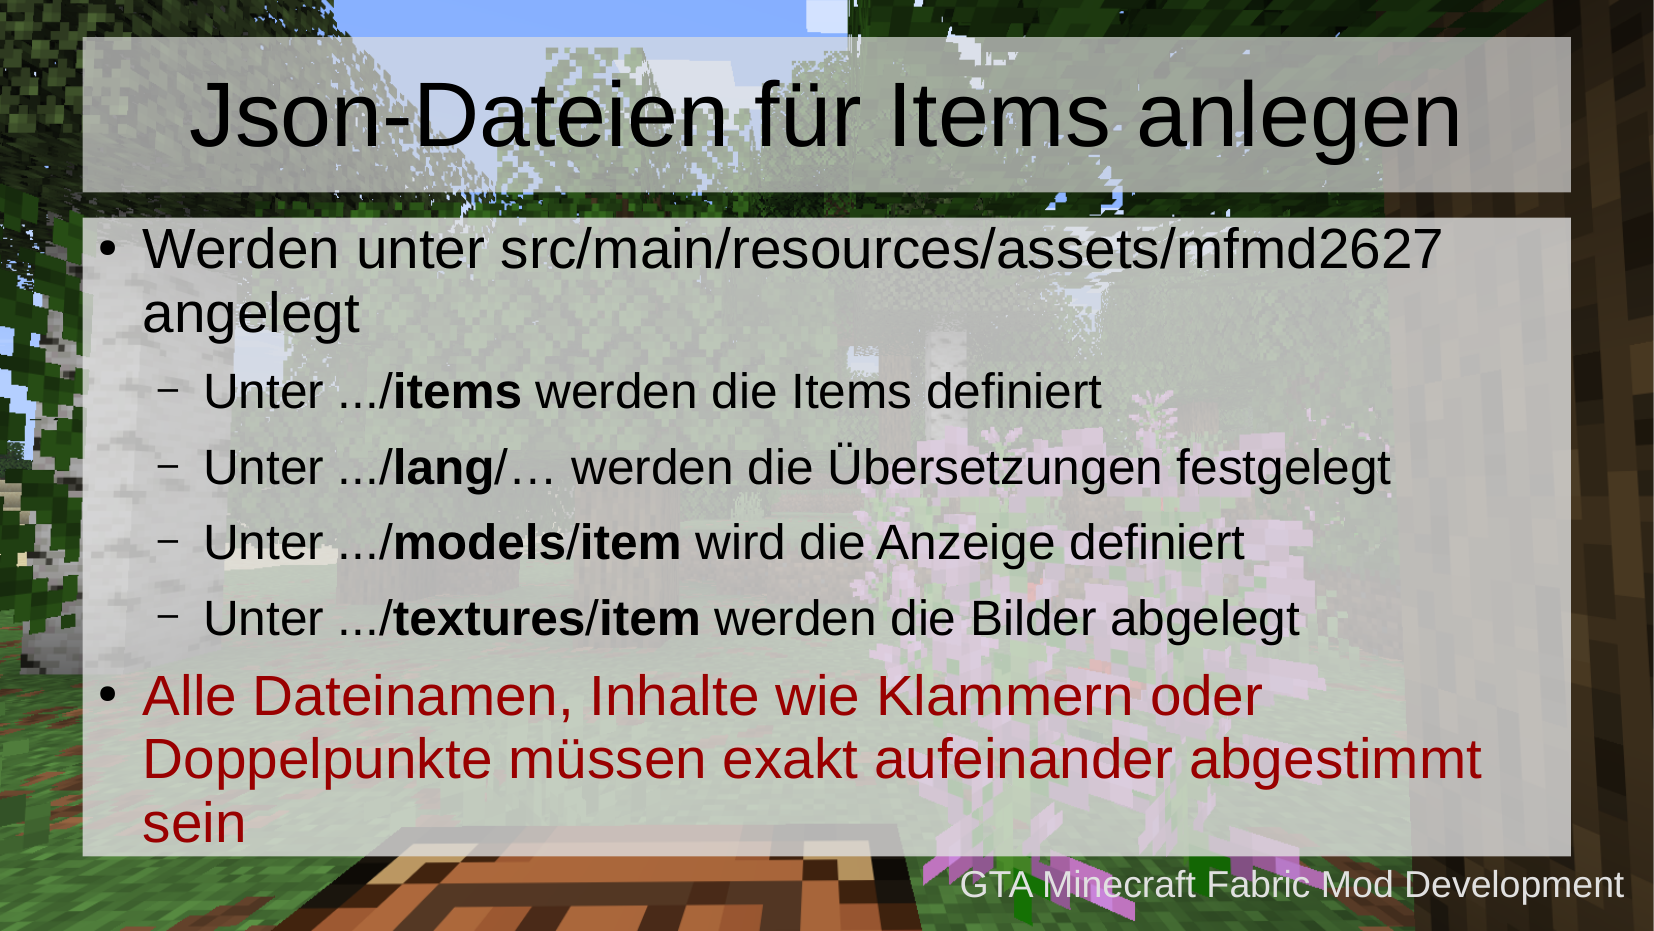

# Json-Dateien für Items anlegen
Werden unter src/main/resources/assets/mfmd2627 angelegt
Unter .../items werden die Items definiert
Unter .../lang/… werden die Übersetzungen festgelegt
Unter .../models/item wird die Anzeige definiert
Unter .../textures/item werden die Bilder abgelegt
Alle Dateinamen, Inhalte wie Klammern oder Doppelpunkte müssen exakt aufeinander abgestimmt sein